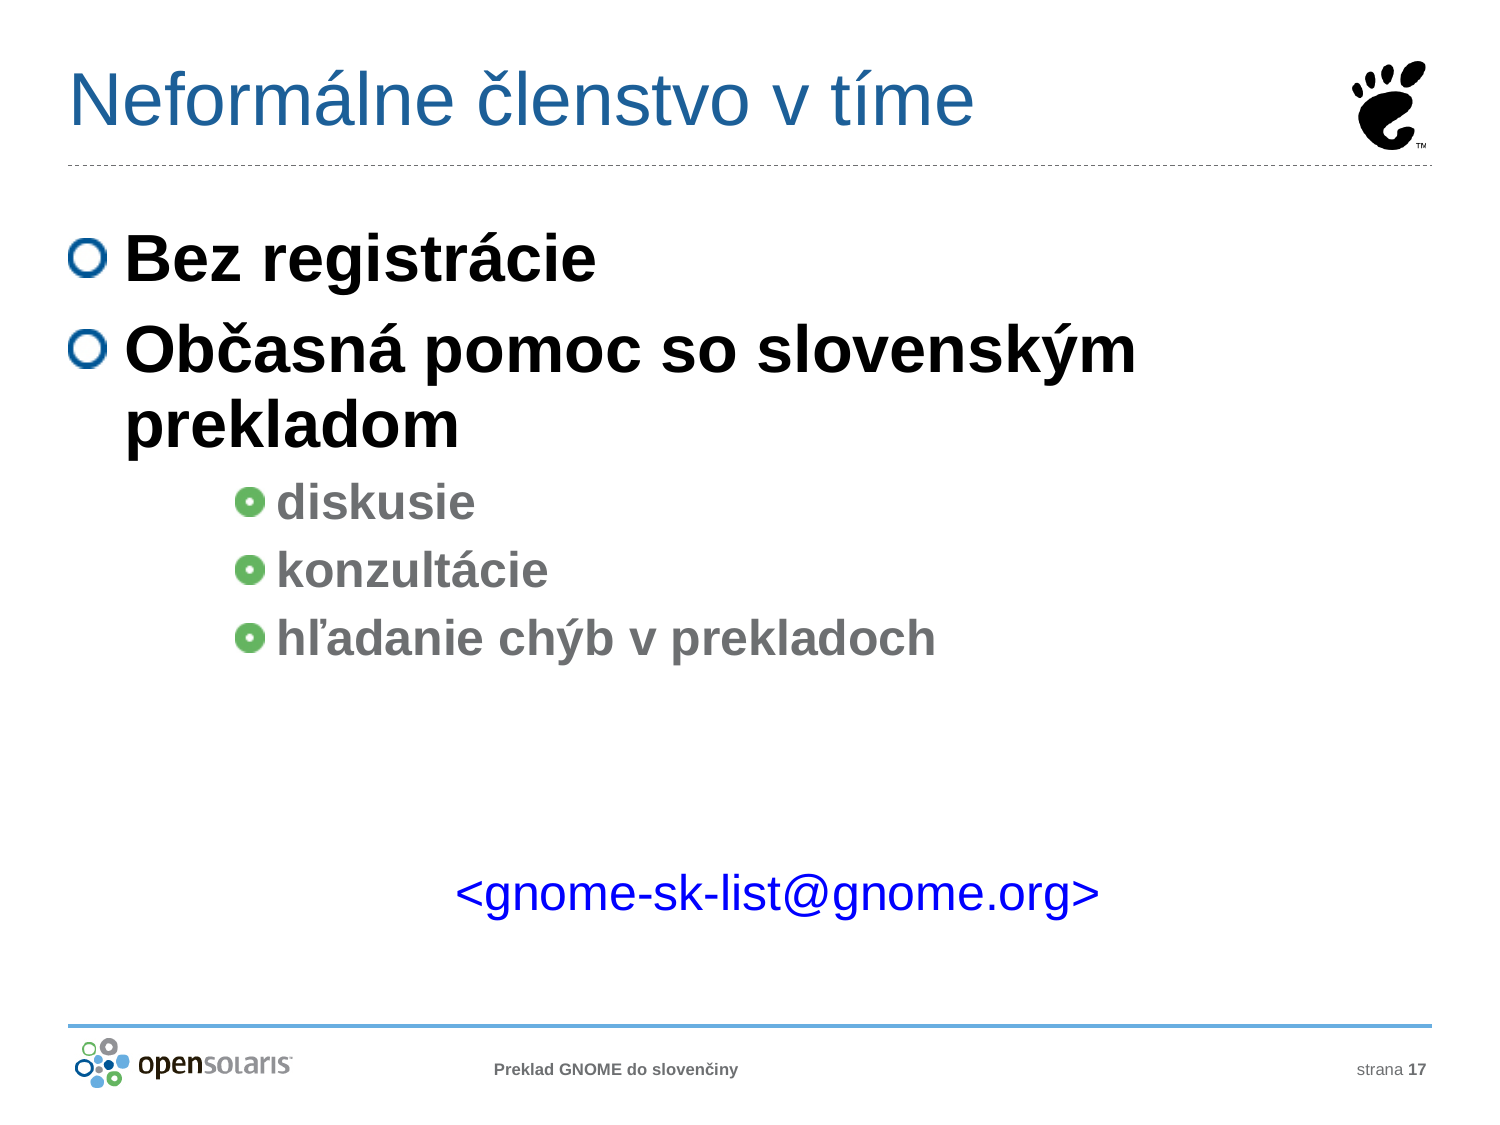

# Neformálne členstvo v tíme
Bez registrácie
Občasná pomoc so slovenským prekladom
diskusie
konzultácie
hľadanie chýb v prekladoch
<gnome-sk-list@gnome.org>
17